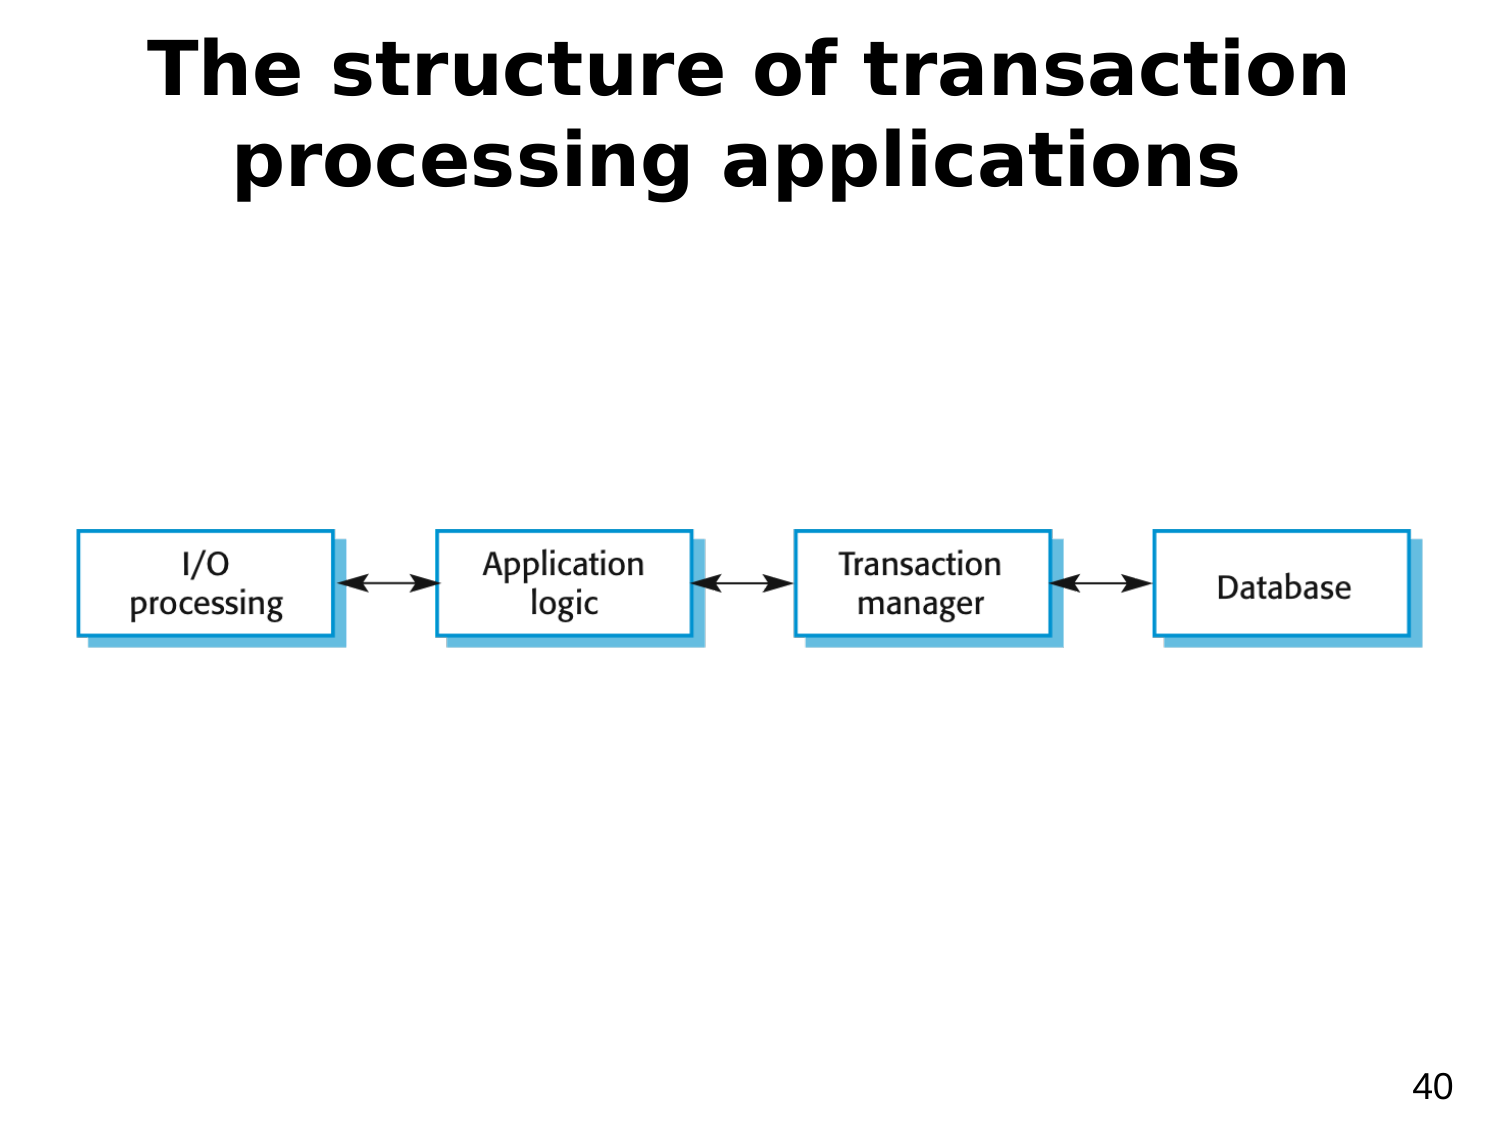

# The structure of transaction processing applications